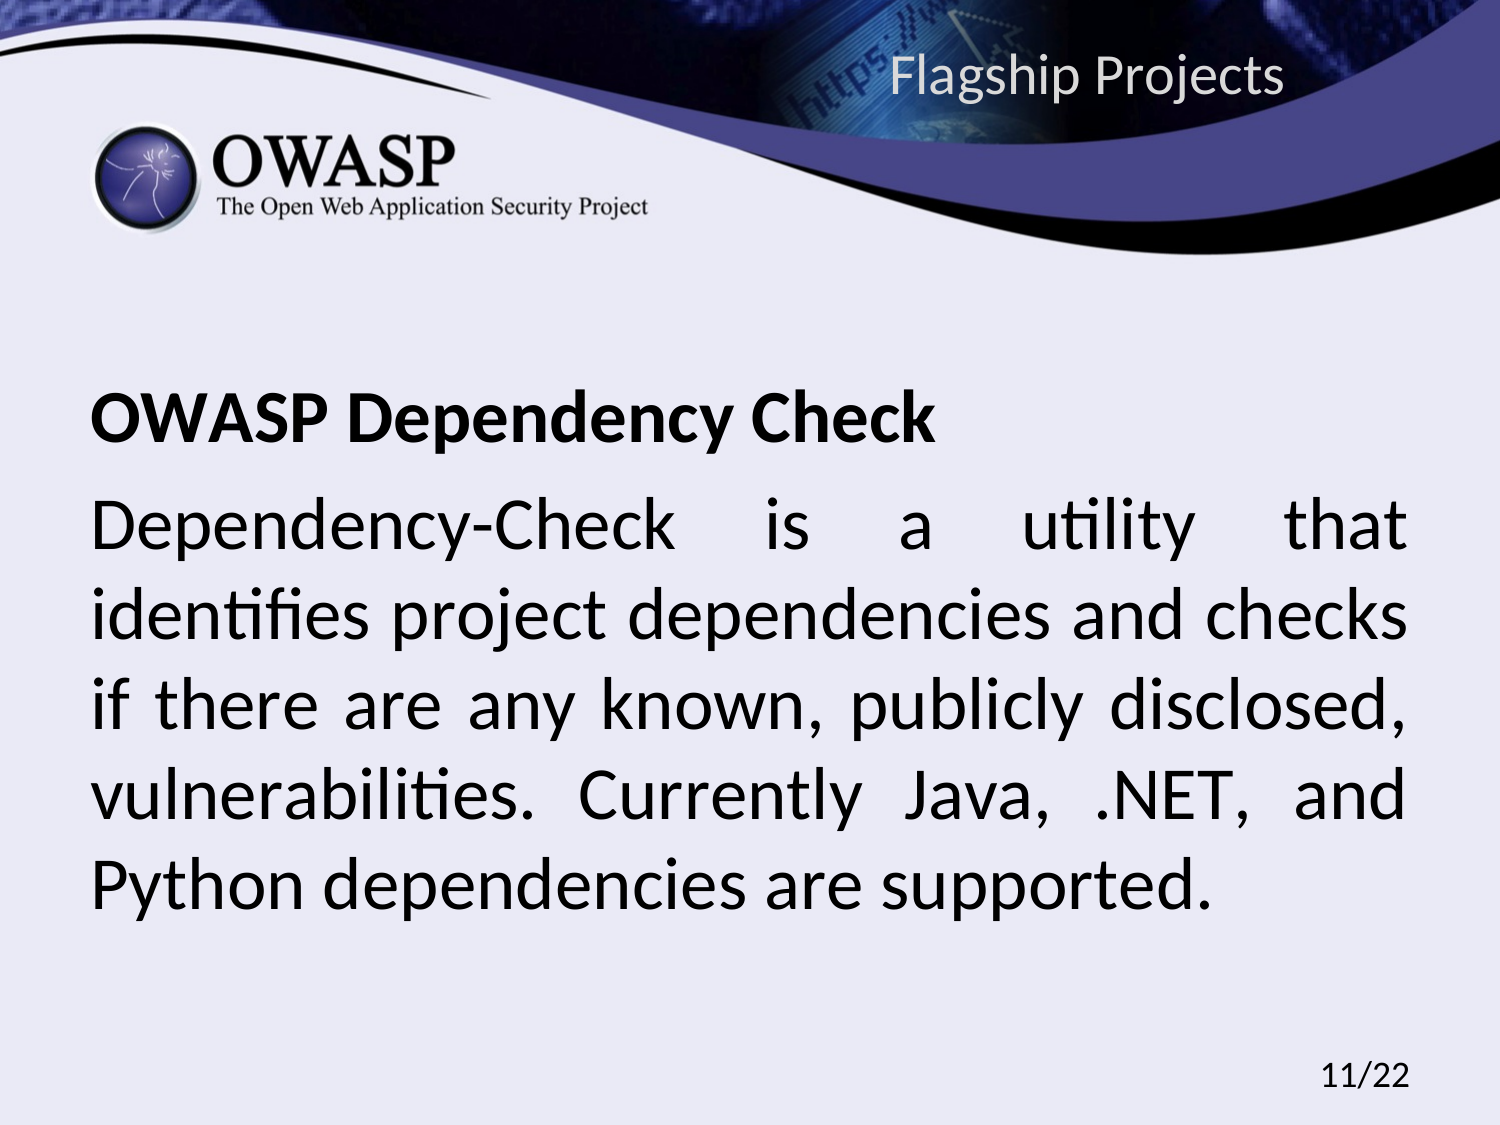

Flagship Projects
# OWASP Dependency Check
Dependency-Check is a utility that identifies project dependencies and checks if there are any known, publicly disclosed, vulnerabilities. Currently Java, .NET, and Python dependencies are supported.
11